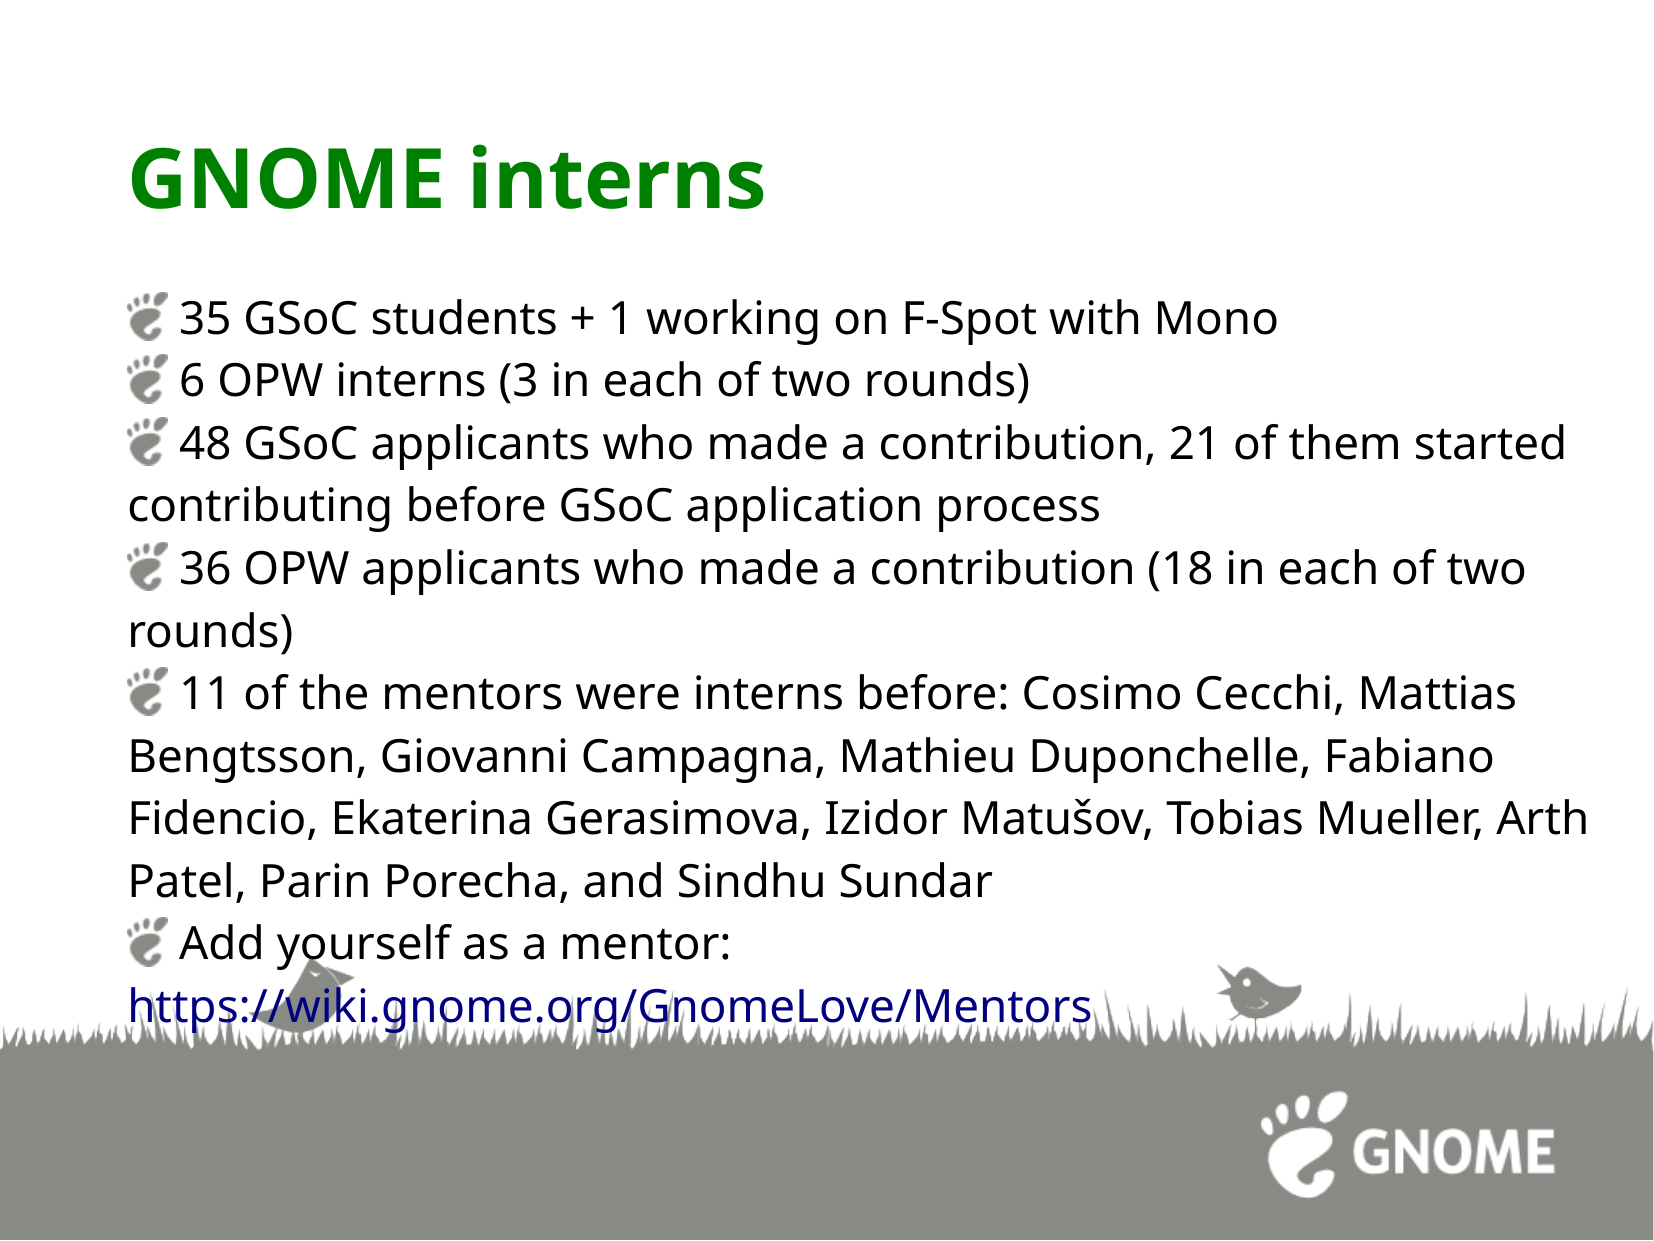

GNOME interns
 35 GSoC students + 1 working on F-Spot with Mono
 6 OPW interns (3 in each of two rounds)
 48 GSoC applicants who made a contribution, 21 of them started contributing before GSoC application process
 36 OPW applicants who made a contribution (18 in each of two rounds)
 11 of the mentors were interns before: Cosimo Cecchi, Mattias Bengtsson, Giovanni Campagna, Mathieu Duponchelle, Fabiano Fidencio, Ekaterina Gerasimova, Izidor Matušov, Tobias Mueller, Arth Patel, Parin Porecha, and Sindhu Sundar
 Add yourself as a mentor: https://wiki.gnome.org/GnomeLove/Mentors